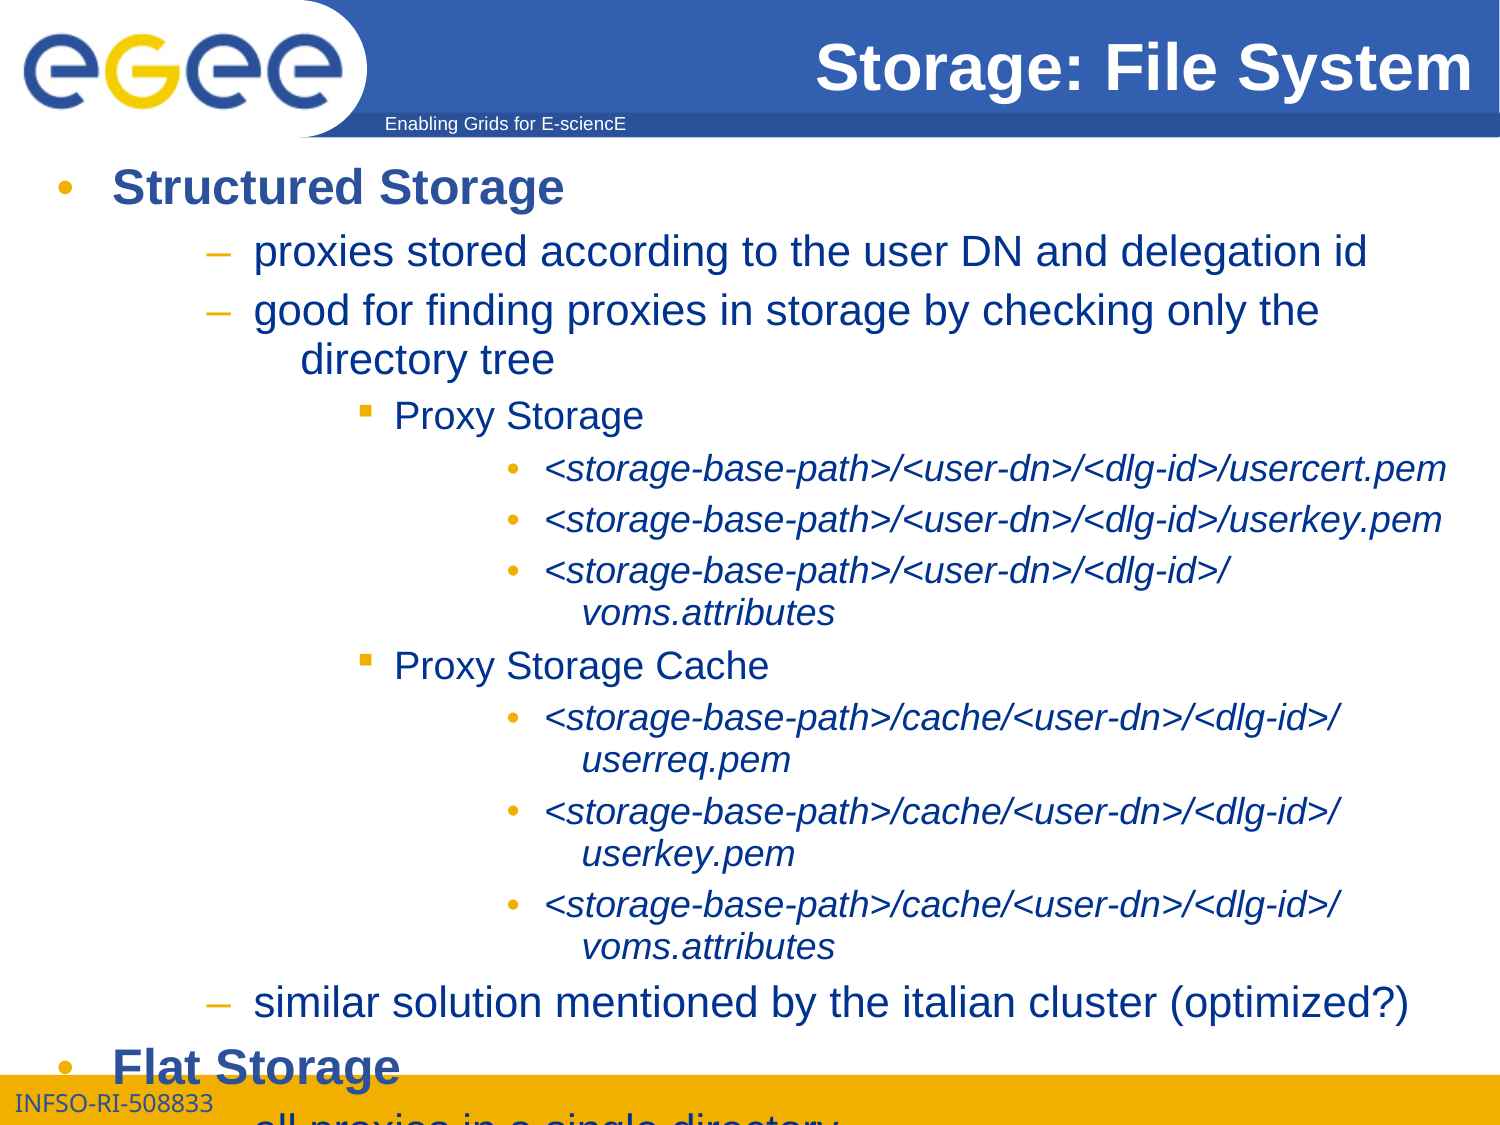

# Storage: File System
Structured Storage
proxies stored according to the user DN and delegation id
good for finding proxies in storage by checking only the directory tree
Proxy Storage
<storage-base-path>/<user-dn>/<dlg-id>/usercert.pem
<storage-base-path>/<user-dn>/<dlg-id>/userkey.pem
<storage-base-path>/<user-dn>/<dlg-id>/voms.attributes
Proxy Storage Cache
<storage-base-path>/cache/<user-dn>/<dlg-id>/userreq.pem
<storage-base-path>/cache/<user-dn>/<dlg-id>/userkey.pem
<storage-base-path>/cache/<user-dn>/<dlg-id>/voms.attributes
similar solution mentioned by the italian cluster (optimized?)
Flat Storage
all proxies in a single directory
option for software currently looking for proxies in /tmp/...